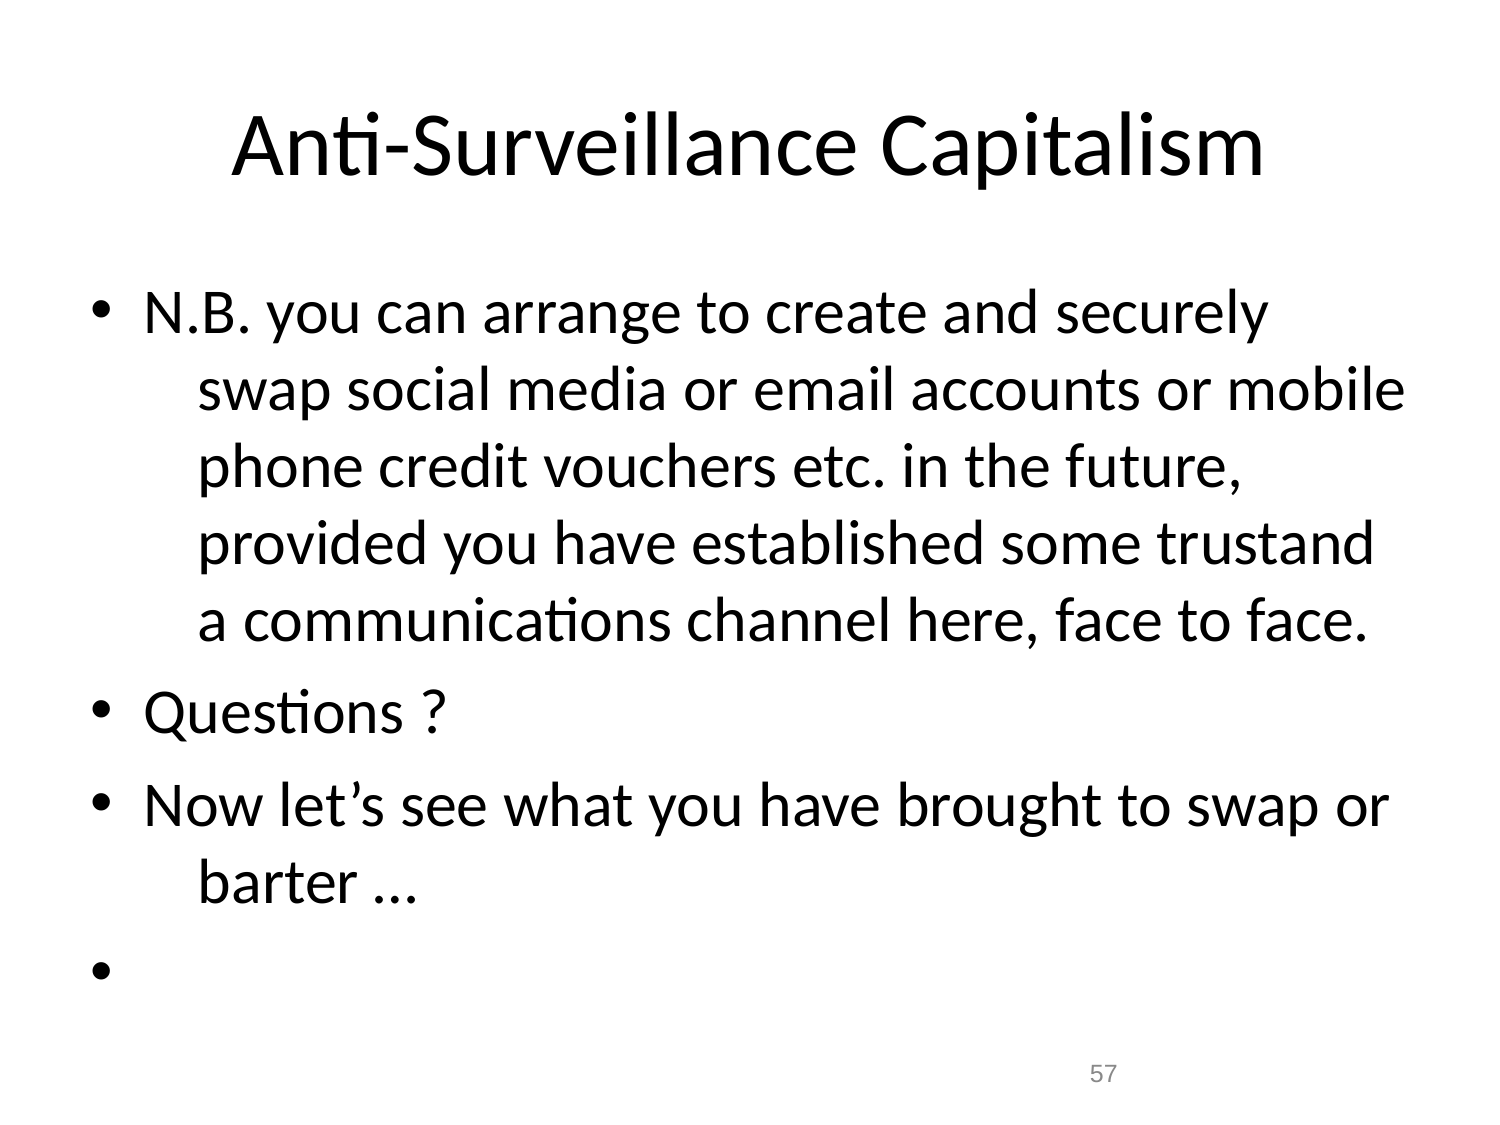

# Anti-Surveillance Capitalism
N.B. you can arrange to create and securely swap social media or email accounts or mobile phone credit vouchers etc. in the future, provided you have established some trustand a communications channel here, face to face.
Questions ?
Now let’s see what you have brought to swap or barter …